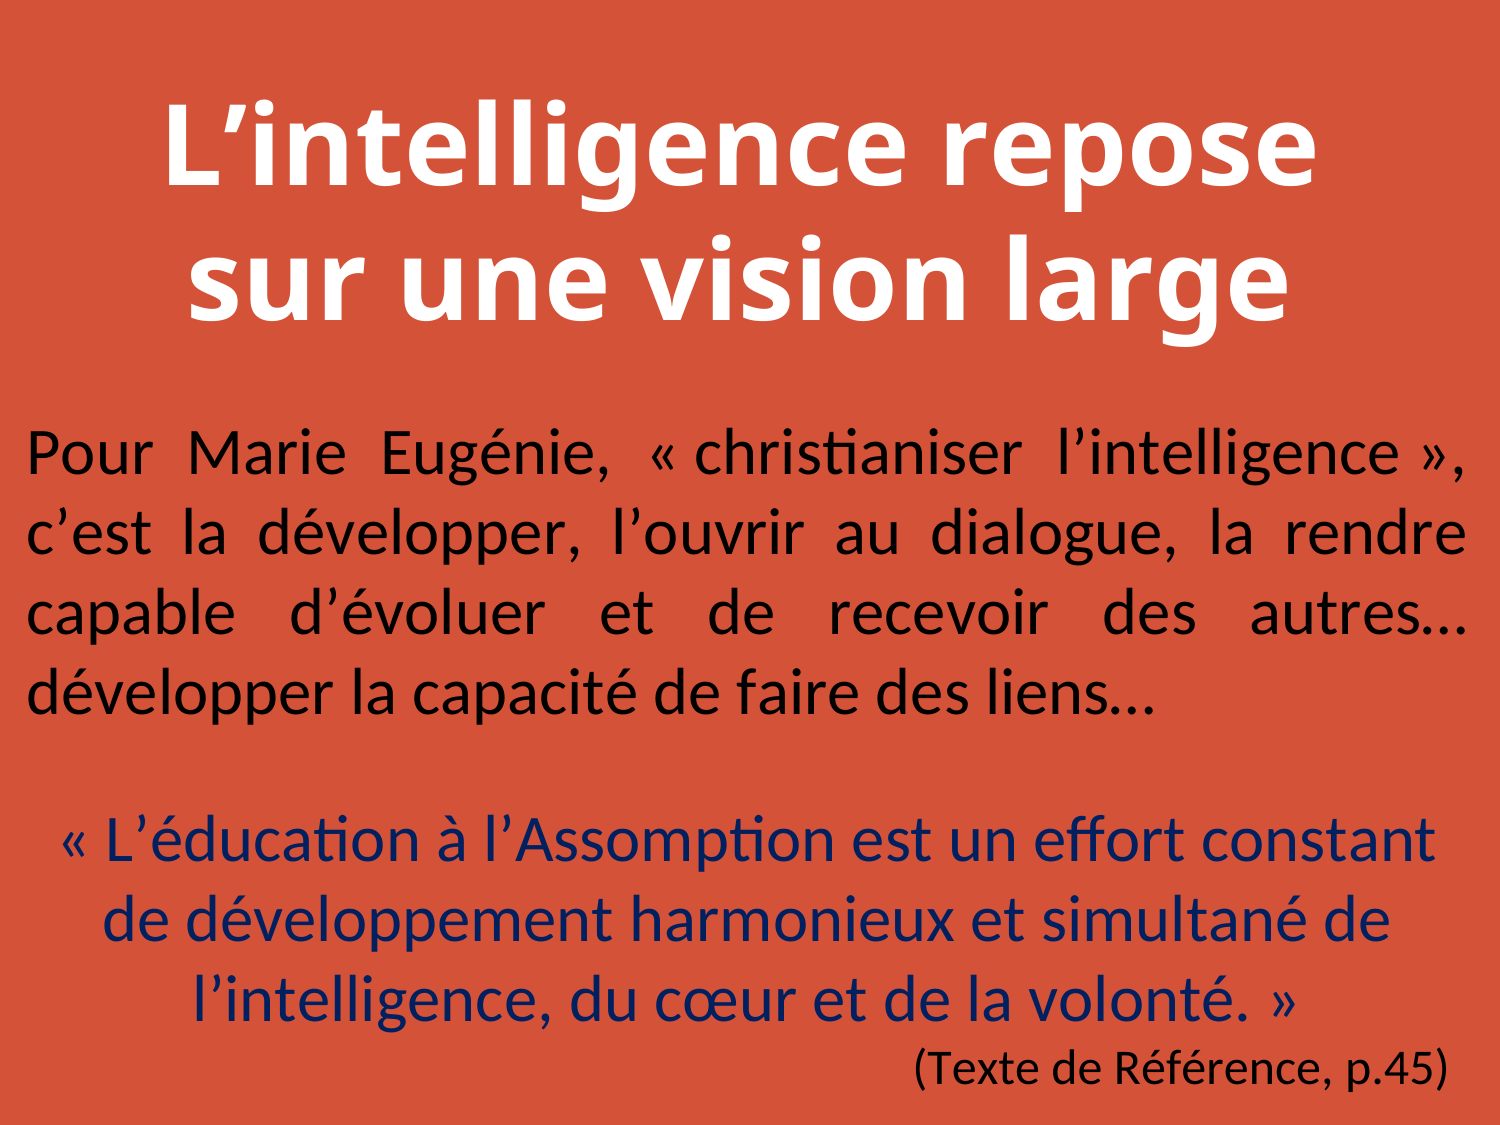

# L’intelligence repose sur une vision large
Pour Marie Eugénie, « christianiser l’intelligence », c’est la développer, l’ouvrir au dialogue, la rendre capable d’évoluer et de recevoir des autres… développer la capacité de faire des liens…
« L’éducation à l’Assomption est un effort constant de développement harmonieux et simultané de l’intelligence, du cœur et de la volonté. »
(Texte de Référence, p.45)